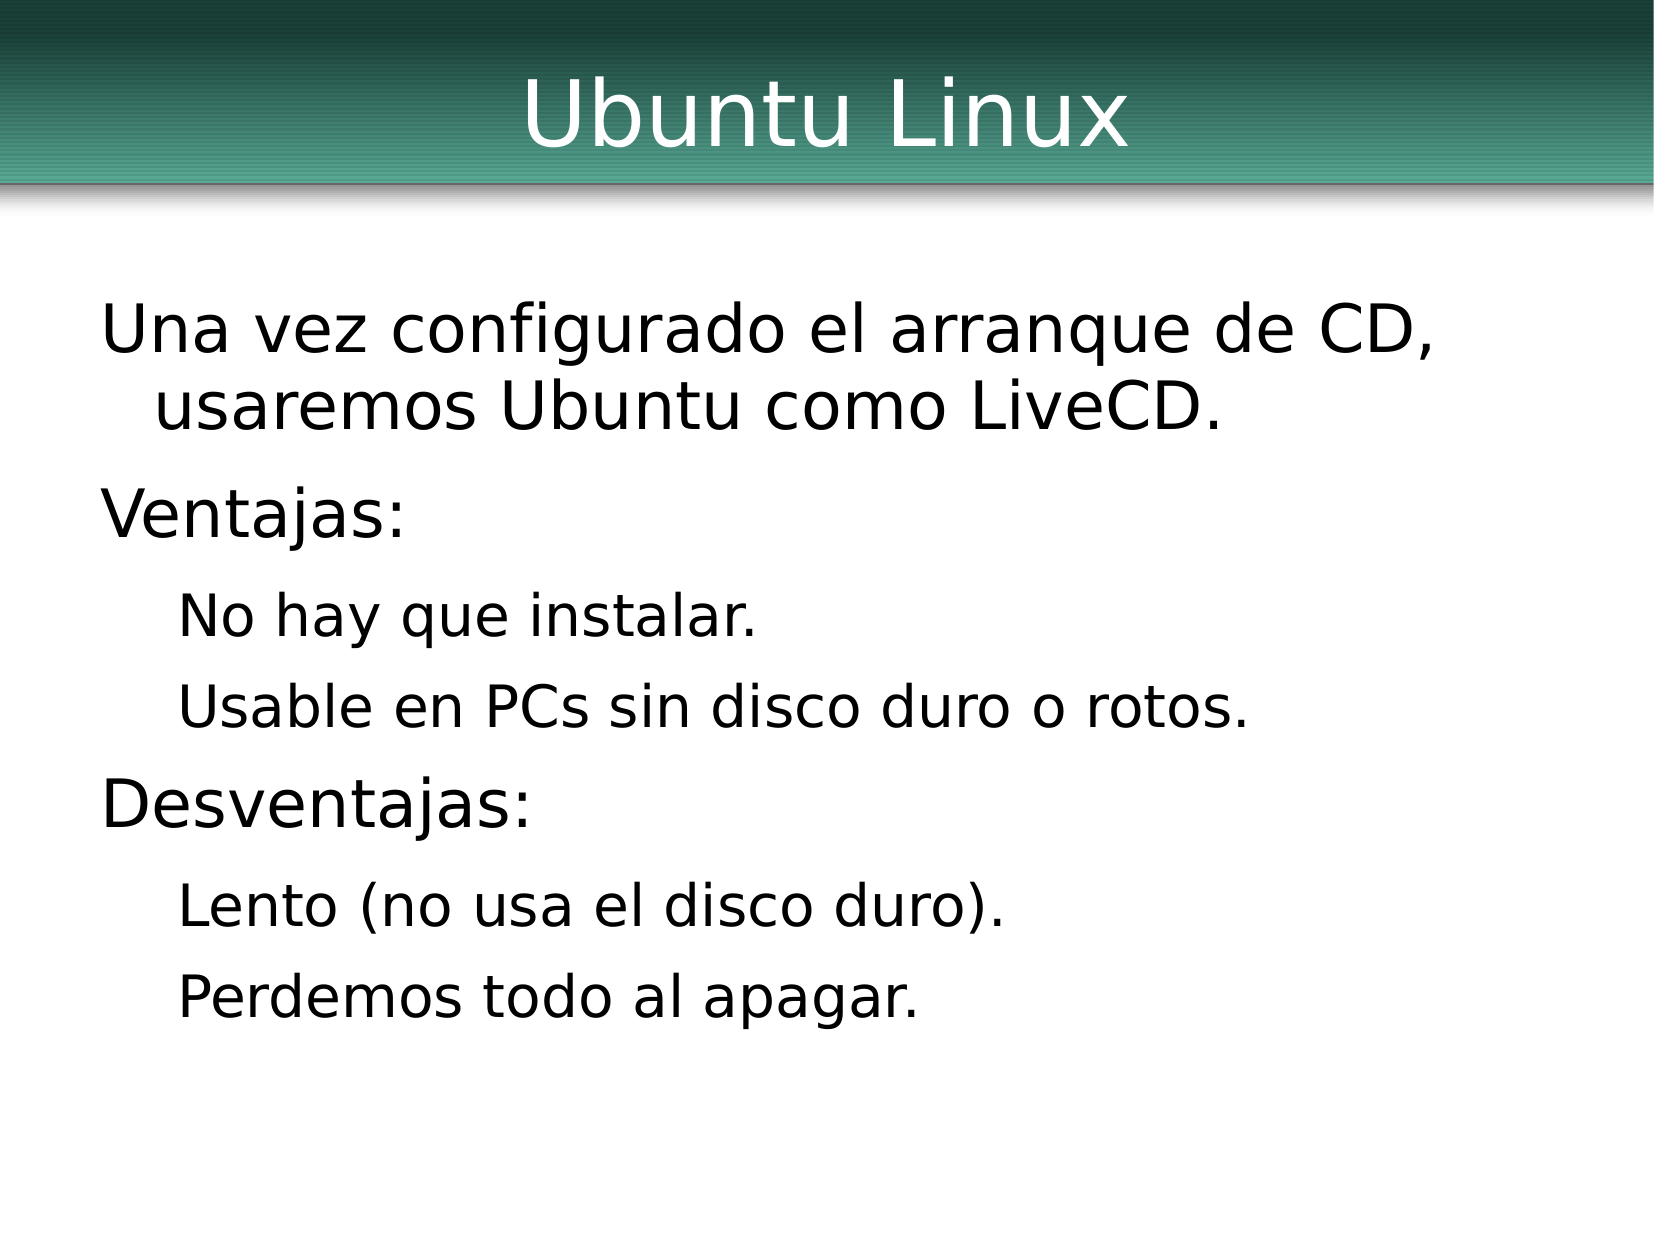

# Ubuntu Linux
Una vez configurado el arranque de CD, usaremos Ubuntu como LiveCD.
Ventajas:
No hay que instalar.
Usable en PCs sin disco duro o rotos.
Desventajas:
Lento (no usa el disco duro).
Perdemos todo al apagar.